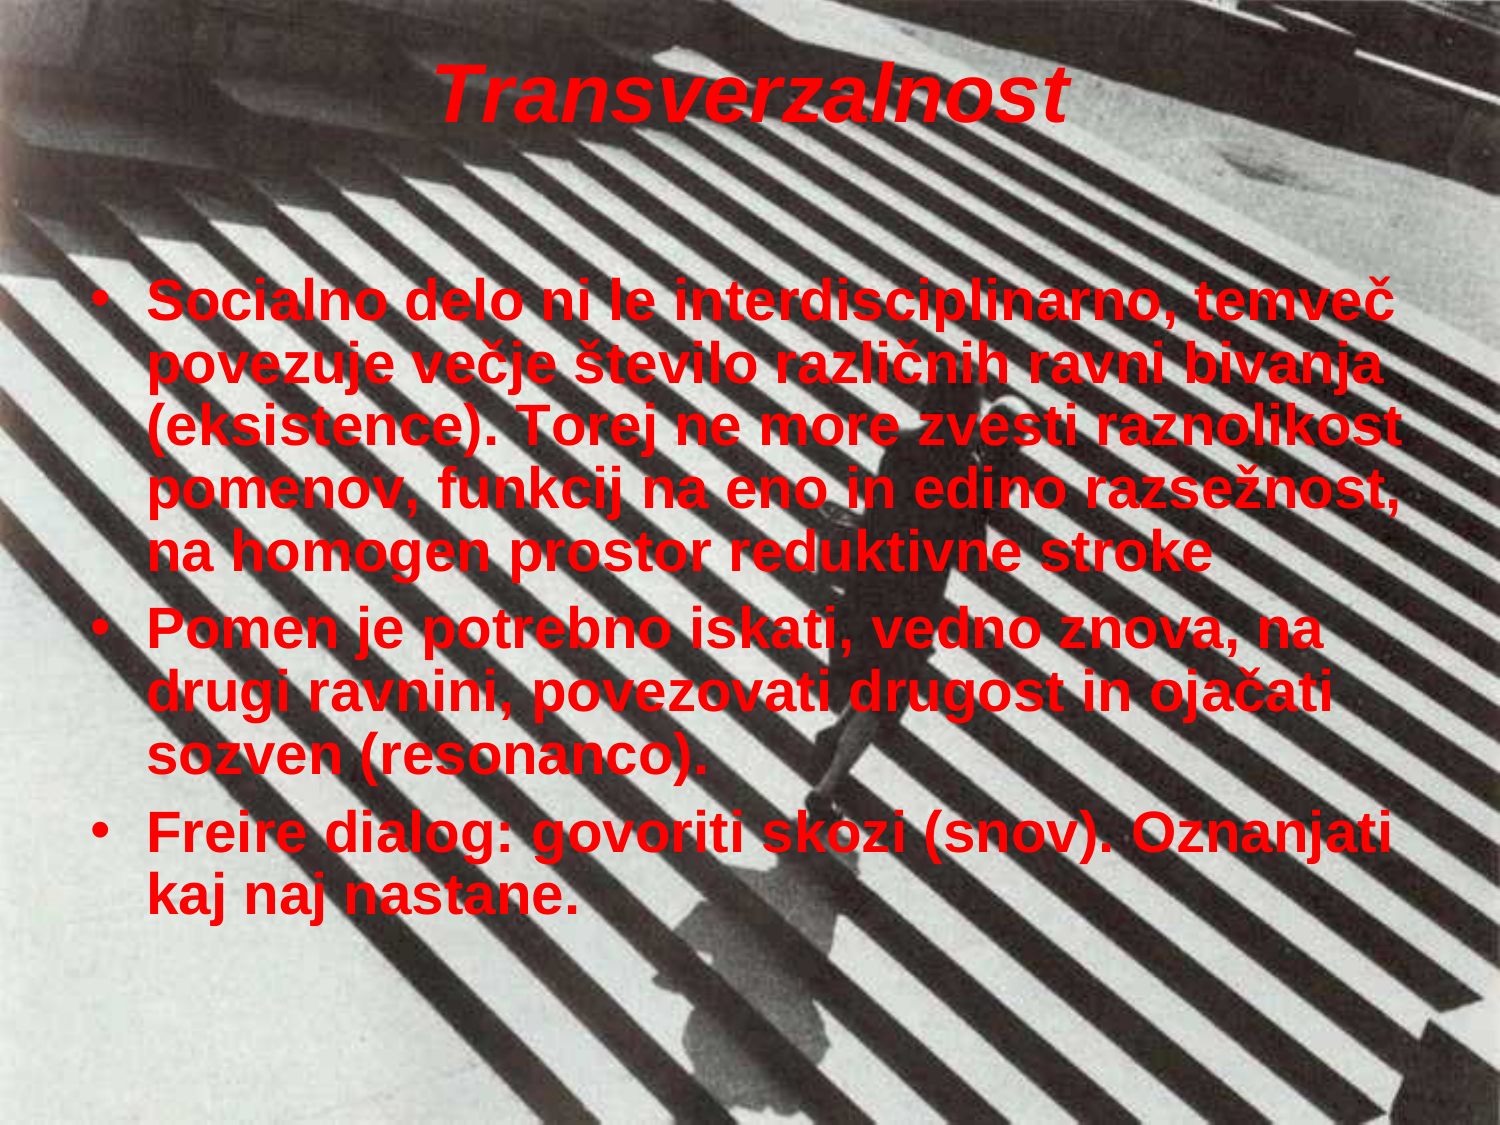

# Transverzalnost
Socialno delo ni le interdisciplinarno, temveč povezuje večje število različnih ravni bivanja (eksistence). Torej ne more zvesti raznolikost pomenov, funkcij na eno in edino razsežnost, na homogen prostor reduktivne stroke
Pomen je potrebno iskati, vedno znova, na drugi ravnini, povezovati drugost in ojačati sozven (resonanco).
Freire dialog: govoriti skozi (snov). Oznanjati kaj naj nastane.